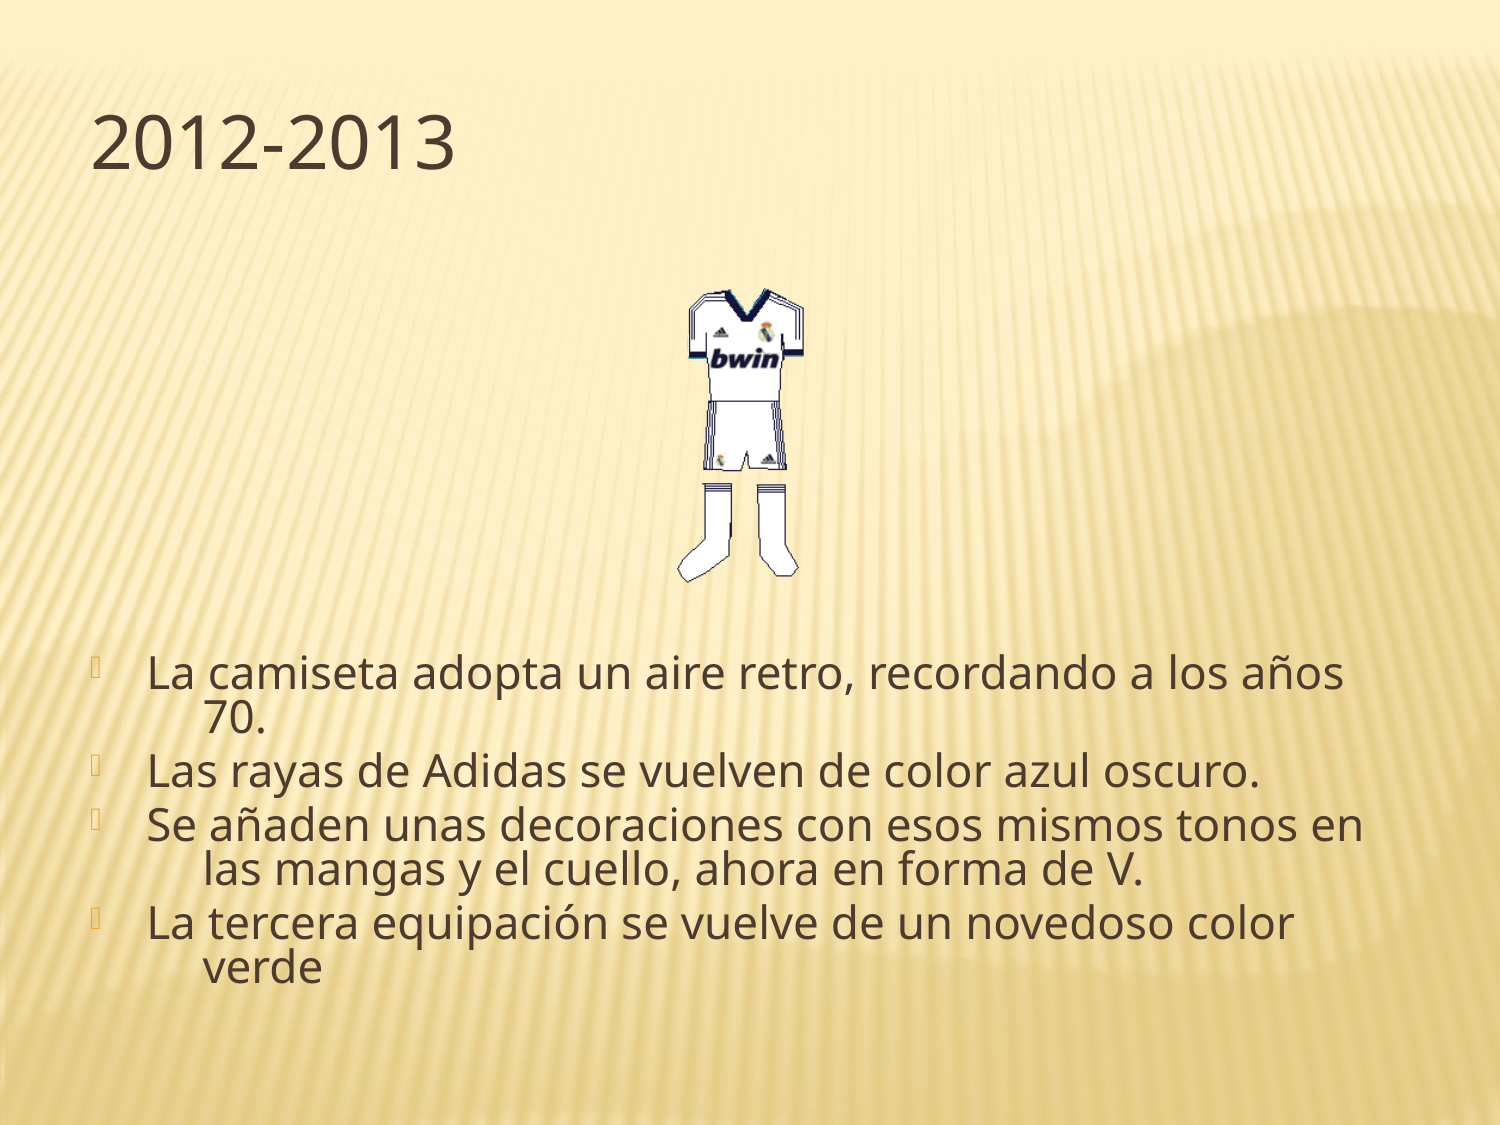

# 2012-2013
La camiseta adopta un aire retro, recordando a los años 70.
Las rayas de Adidas se vuelven de color azul oscuro.
Se añaden unas decoraciones con esos mismos tonos en las mangas y el cuello, ahora en forma de V.
La tercera equipación se vuelve de un novedoso color verde